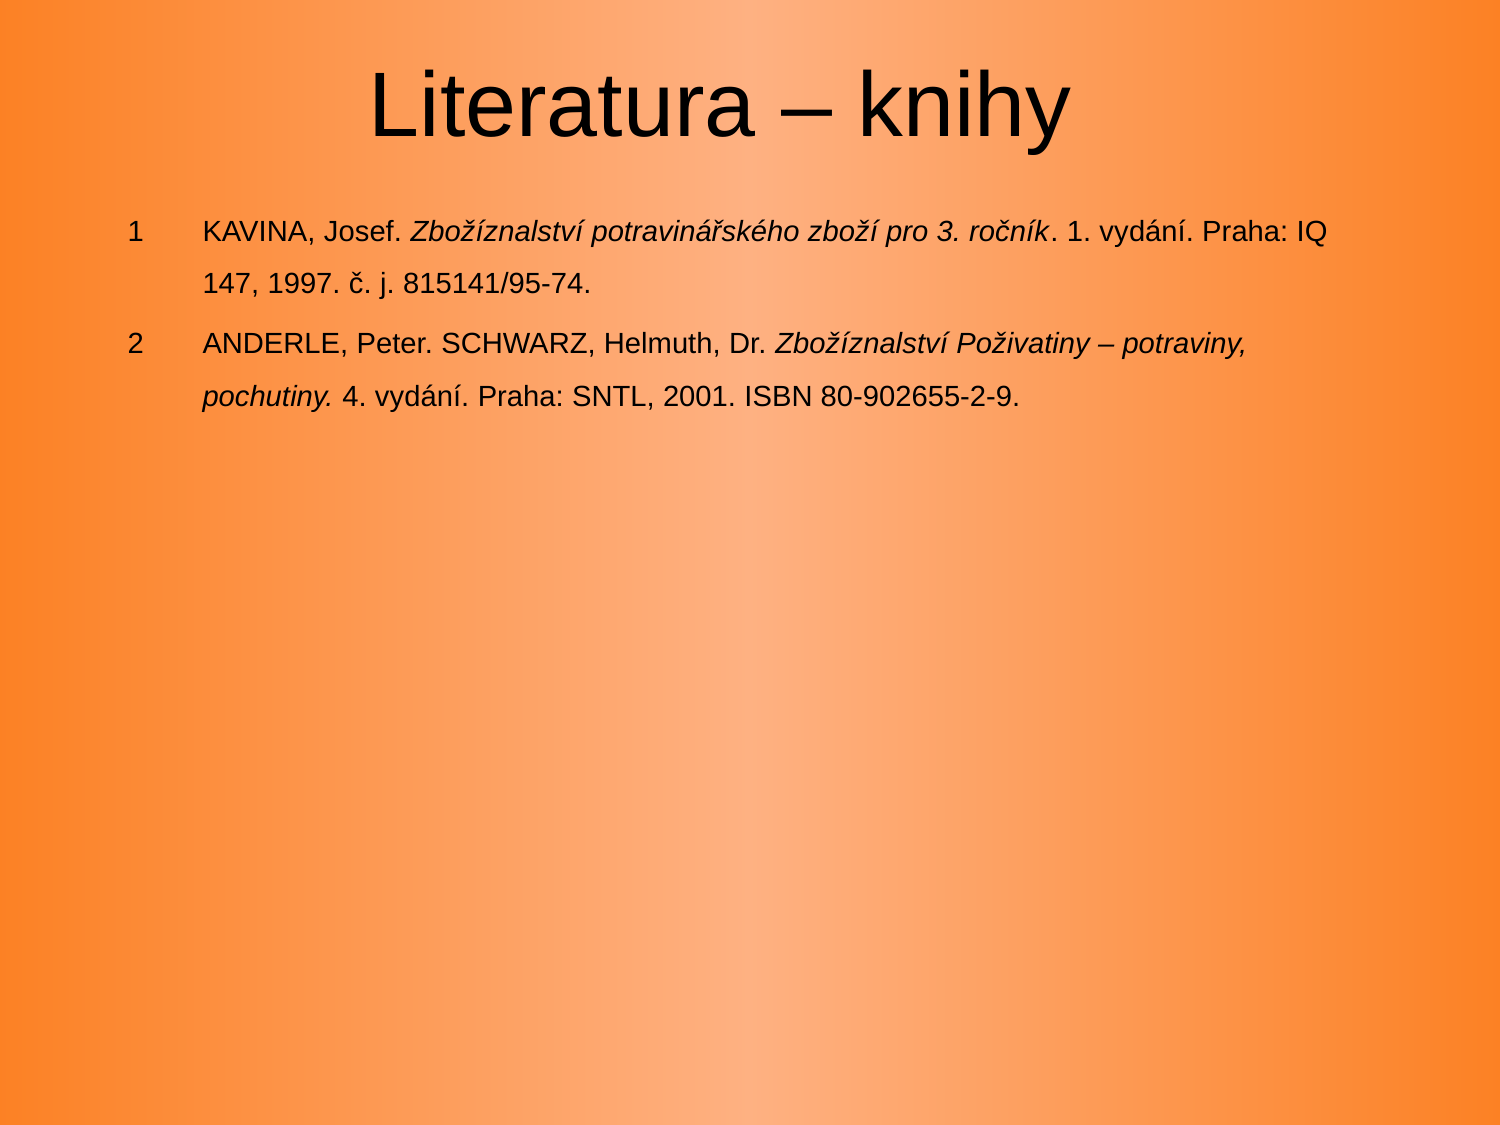

# Literatura – knihy
KAVINA, Josef. Zbožíznalství potravinářského zboží pro 3. ročník. 1. vydání. Praha: IQ 147, 1997. č. j. 815141/95-74.
ANDERLE, Peter. SCHWARZ, Helmuth, Dr. Zbožíznalství Poživatiny – potraviny, pochutiny. 4. vydání. Praha: SNTL, 2001. ISBN 80-902655-2-9.